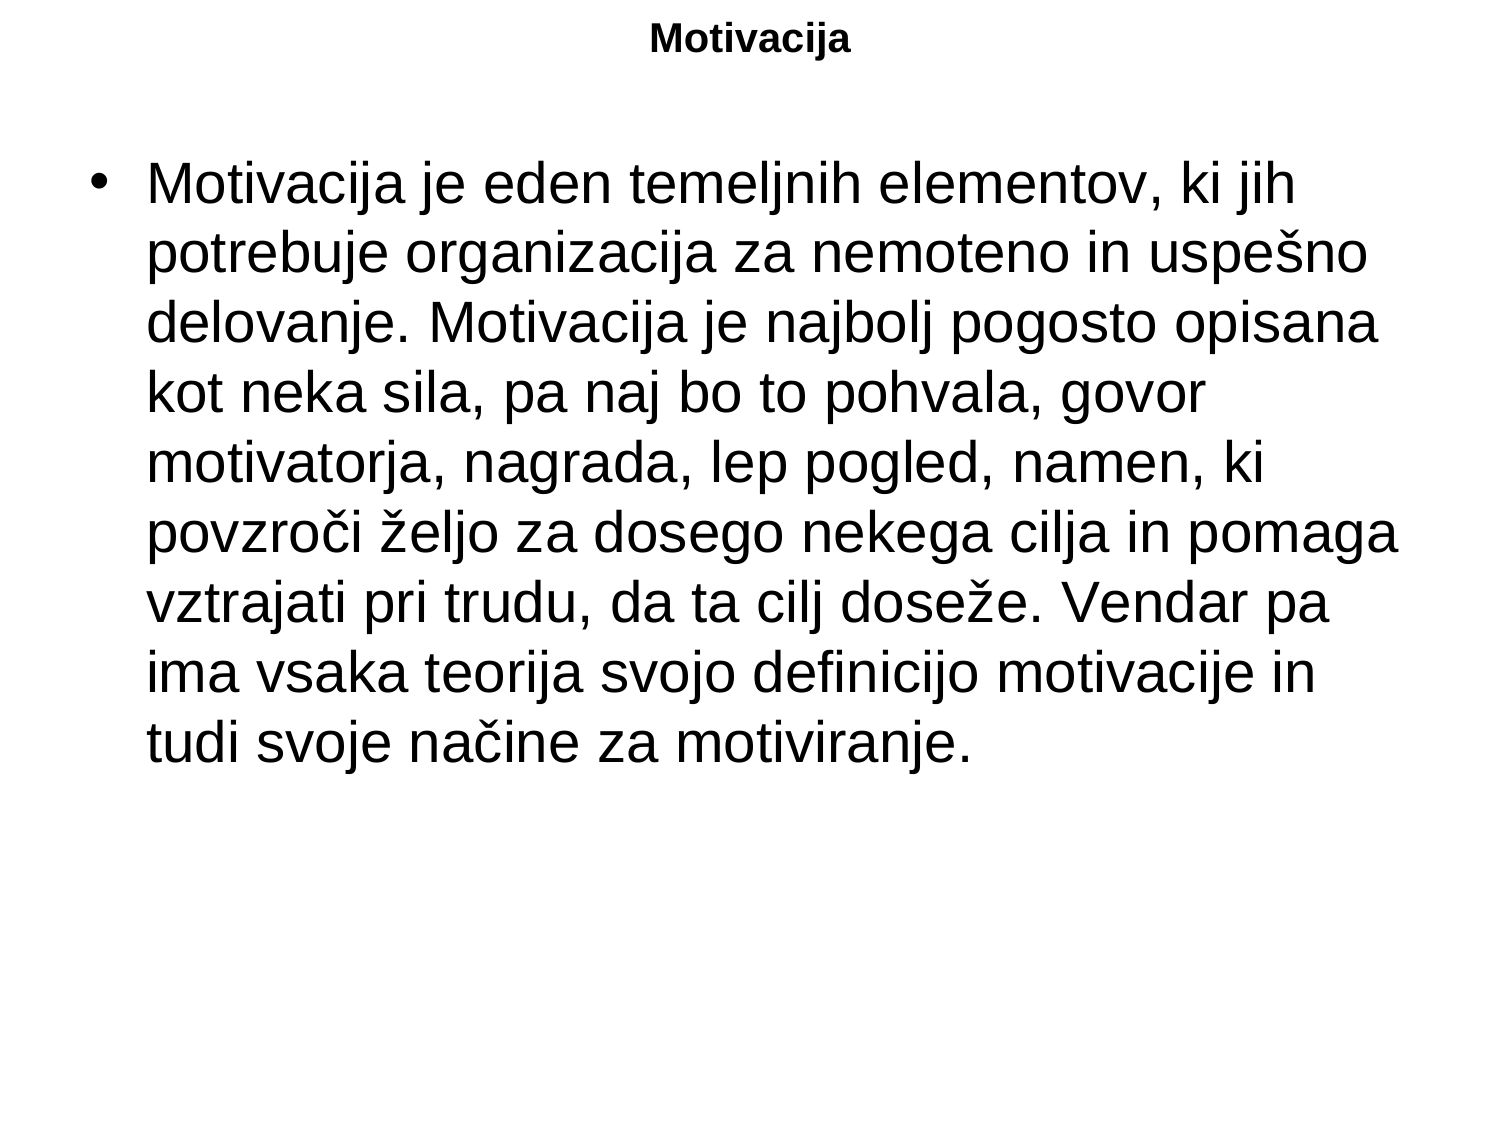

# Motivacija
Motivacija je eden temeljnih elementov, ki jih potrebuje organizacija za nemoteno in uspešno delovanje. Motivacija je najbolj pogosto opisana kot neka sila, pa naj bo to pohvala, govor motivatorja, nagrada, lep pogled, namen, ki povzroči željo za dosego nekega cilja in pomaga vztrajati pri trudu, da ta cilj doseže. Vendar pa ima vsaka teorija svojo definicijo motivacije in tudi svoje načine za motiviranje.